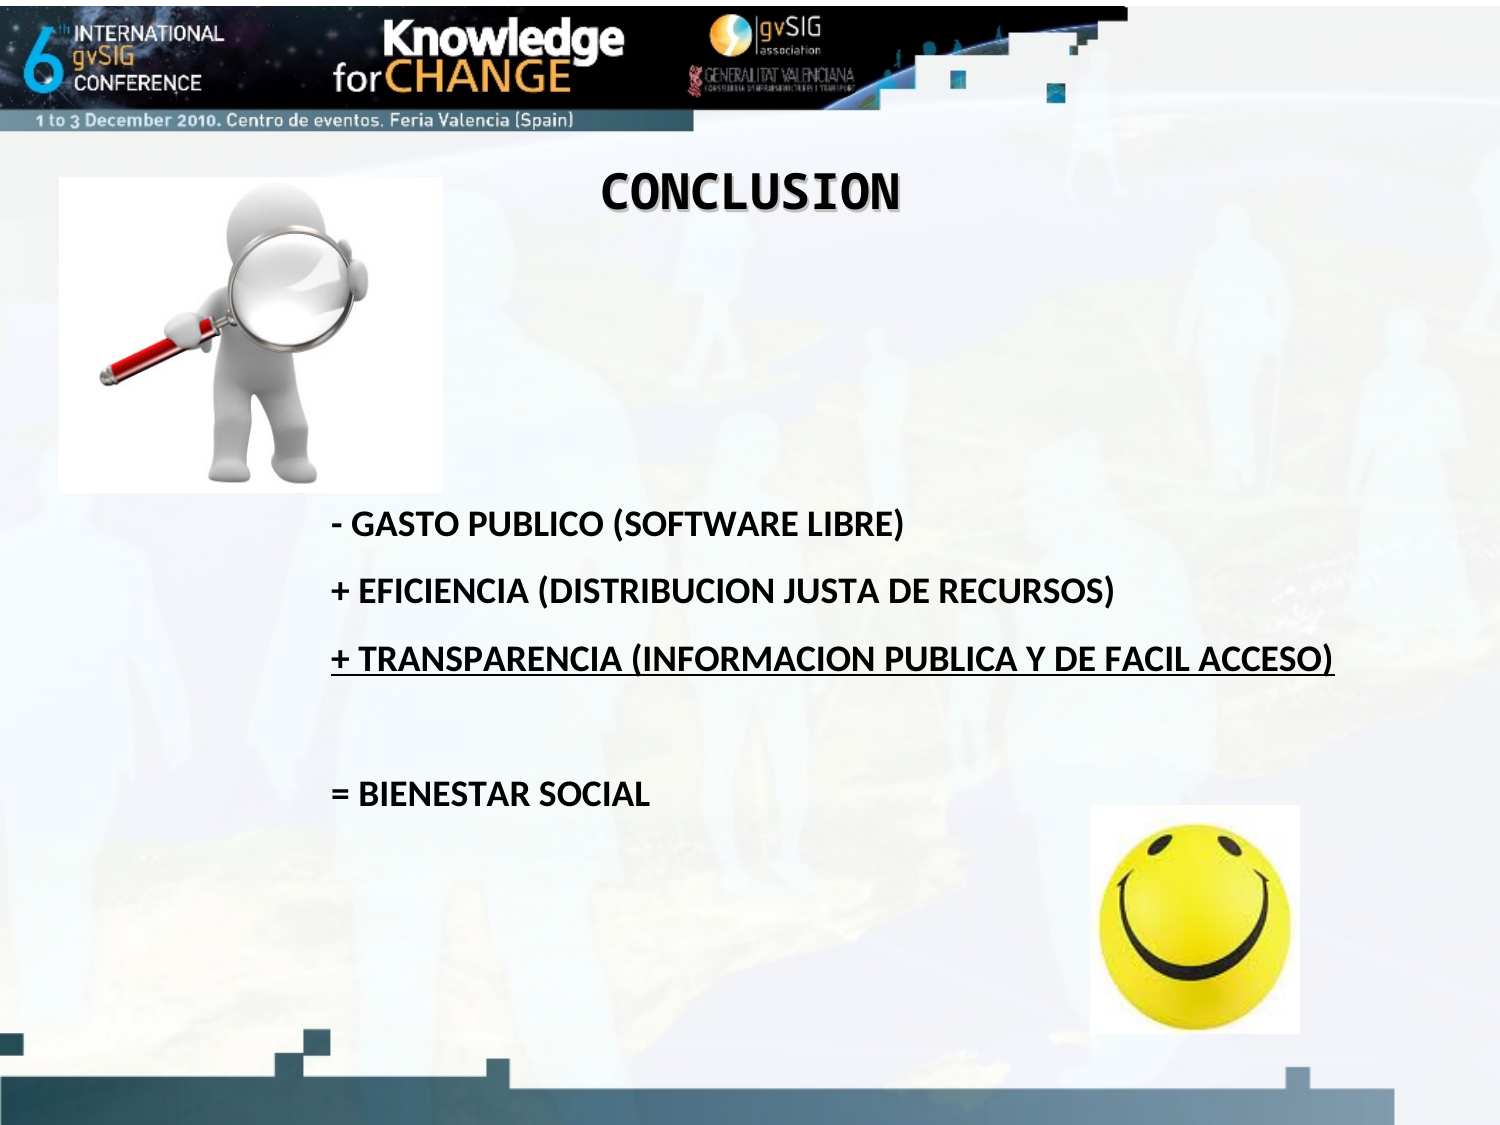

CONCLUSION
- GASTO PUBLICO (SOFTWARE LIBRE)
+ EFICIENCIA (DISTRIBUCION JUSTA DE RECURSOS)
+ TRANSPARENCIA (INFORMACION PUBLICA Y DE FACIL ACCESO)
= BIENESTAR SOCIAL